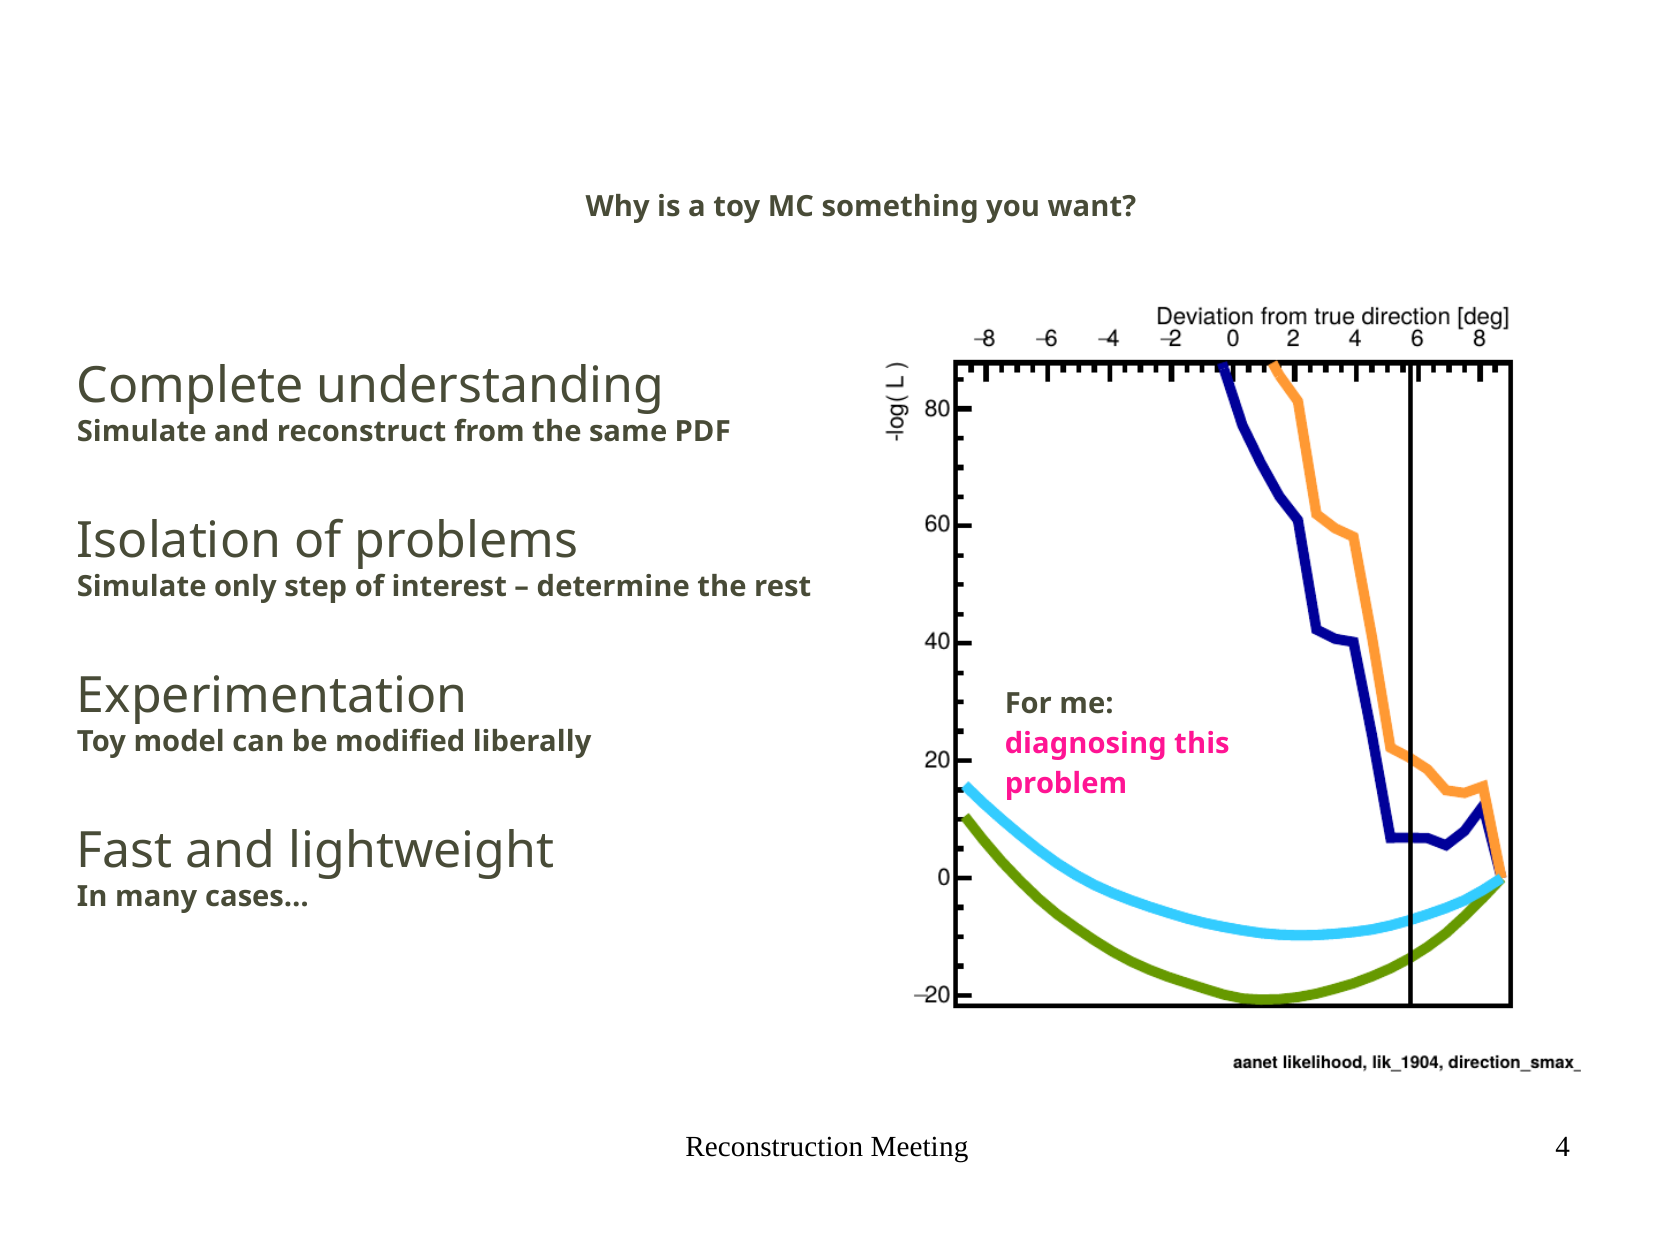

Why is a toy MC something you want?
Complete understanding
Simulate and reconstruct from the same PDF
Isolation of problems
Simulate only step of interest – determine the rest
Experimentation
Toy model can be modified liberally
Fast and lightweight
In many cases…
For me:
diagnosing this problem
Reconstruction Meeting
4